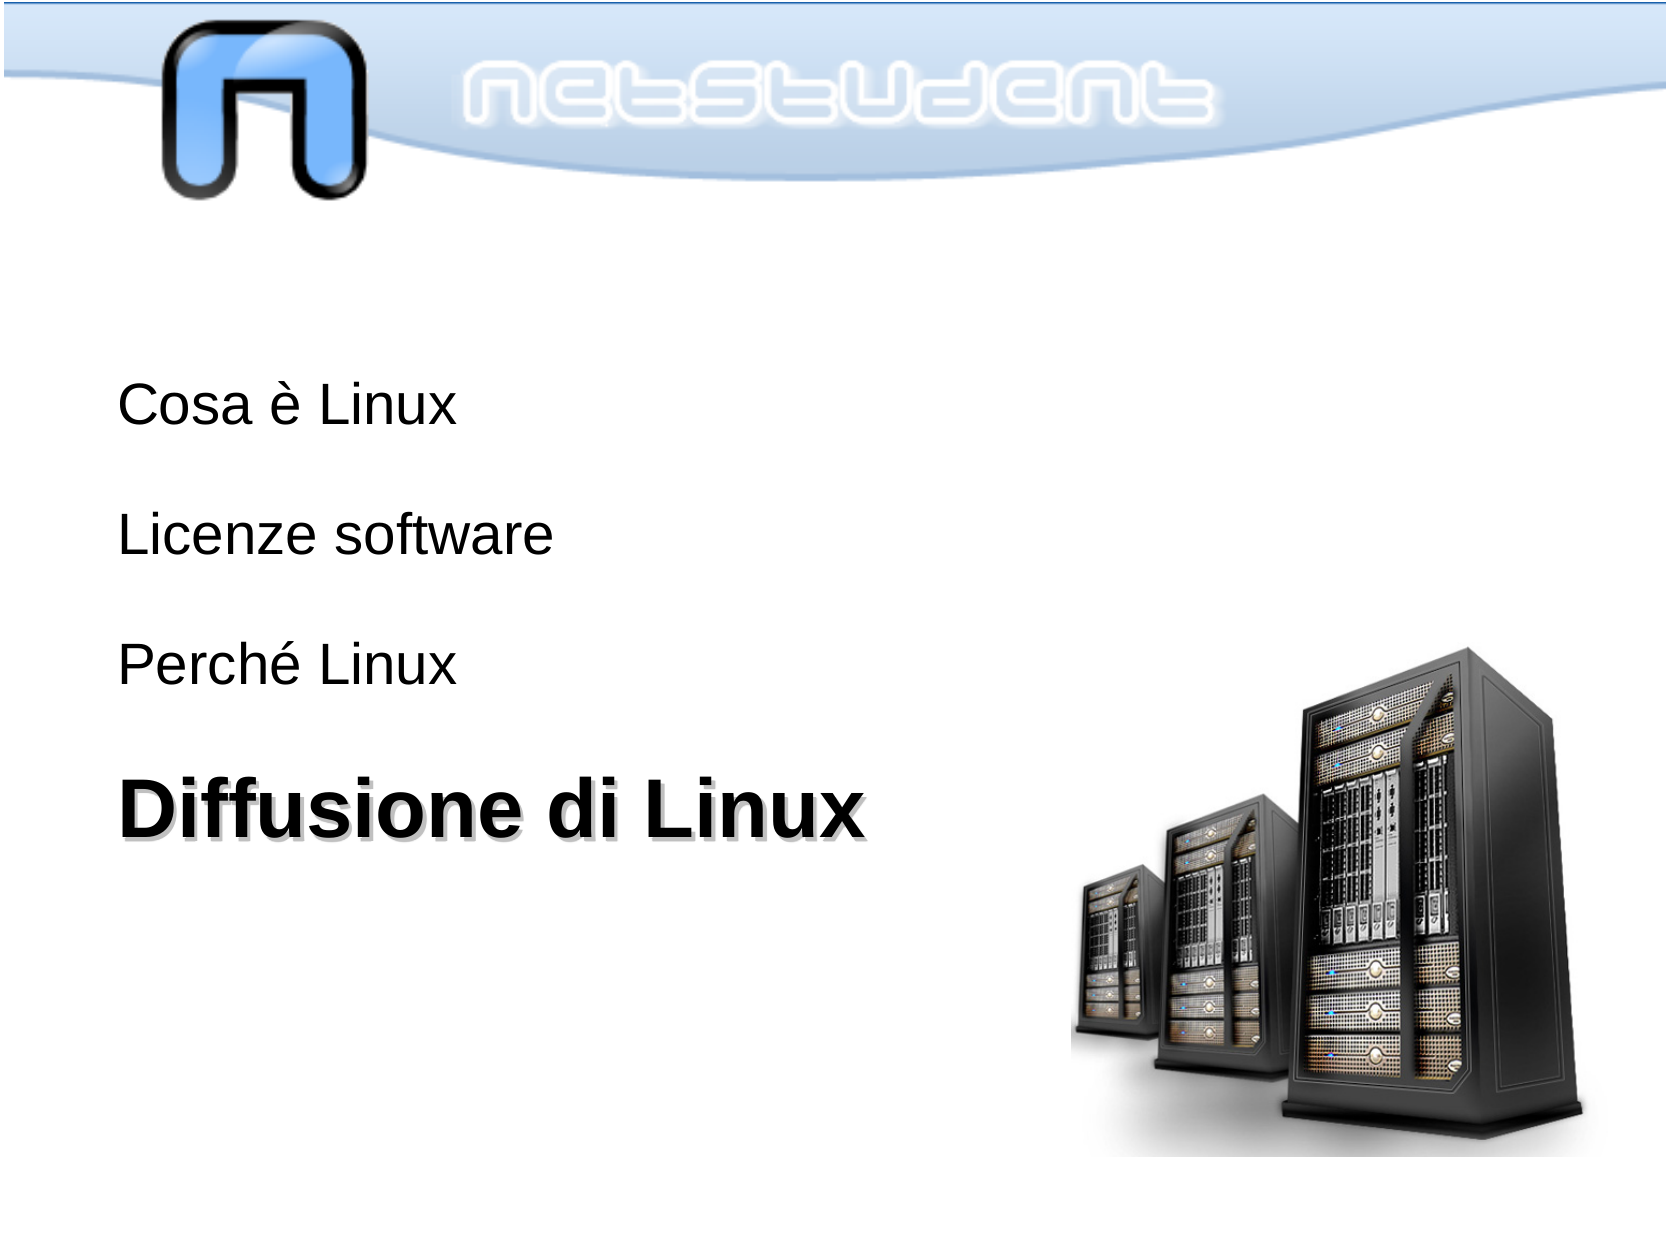

# Cosa è Linux Licenze software Perché Linux Diffusione di Linux